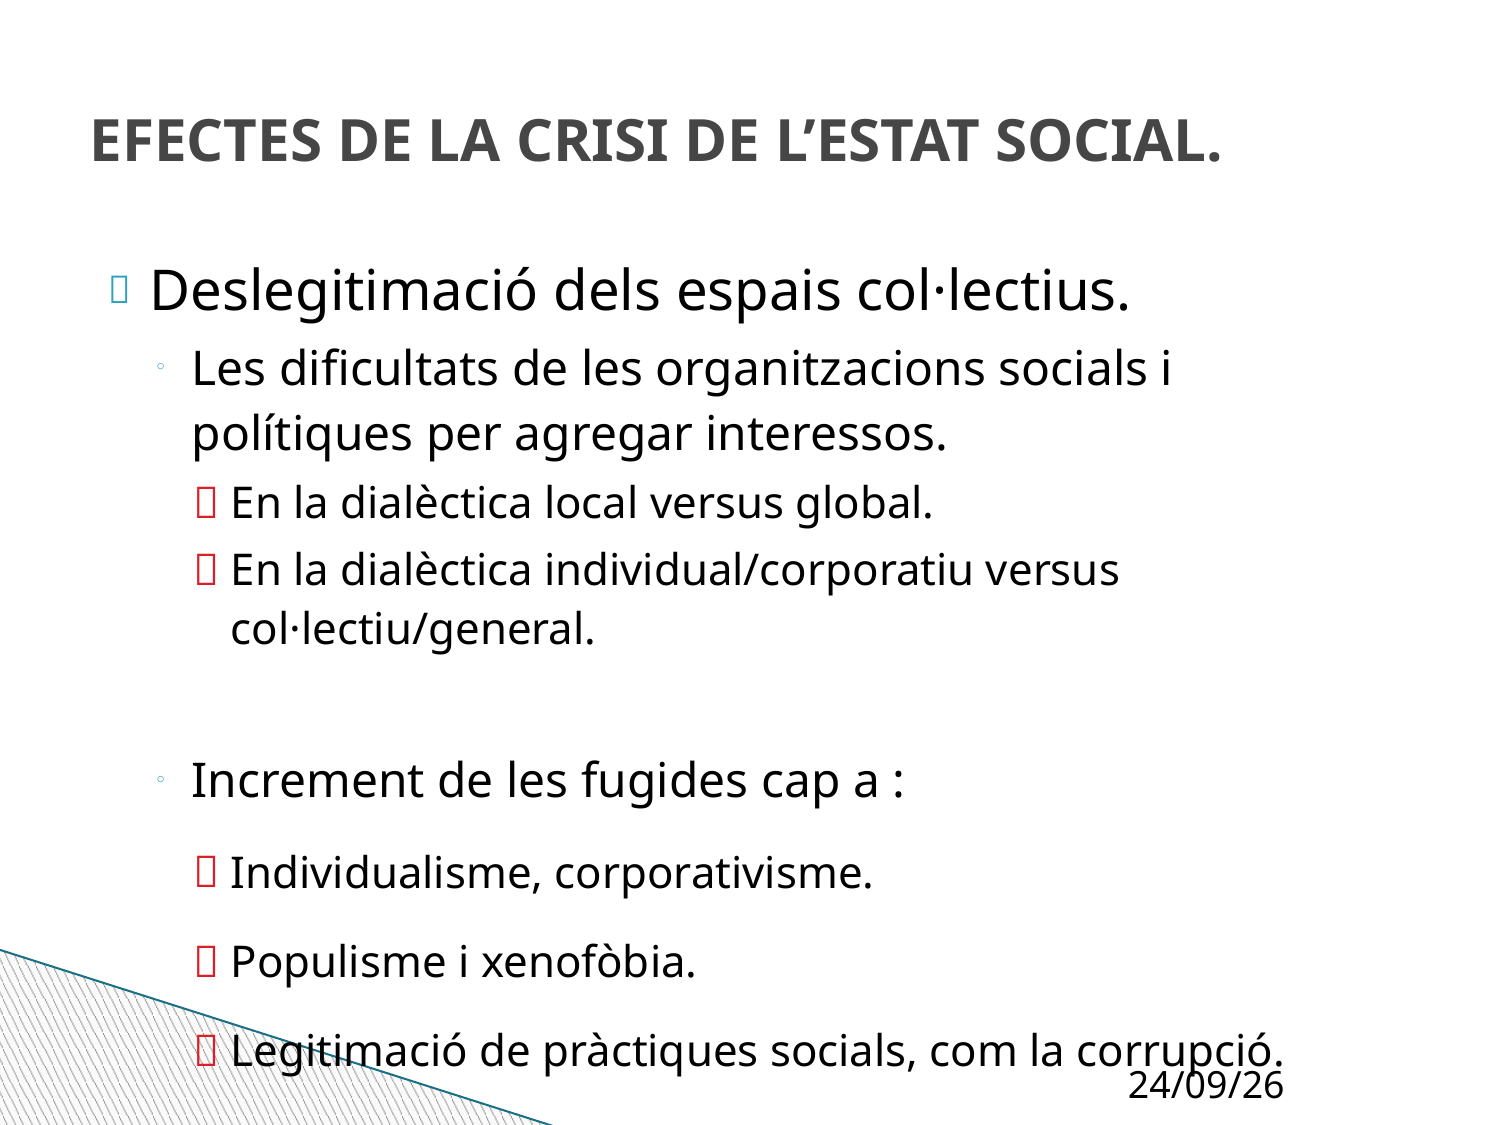

EFECTES DE LA CRISI DE L’ESTAT SOCIAL.
# Deslegitimació dels espais col·lectius.
Les dificultats de les organitzacions socials i polítiques per agregar interessos.
En la dialèctica local versus global.
En la dialèctica individual/corporatiu versus col·lectiu/general.
Increment de les fugides cap a :
Individualisme, corporativisme.
Populisme i xenofòbia.
Legitimació de pràctiques socials, com la corrupció.